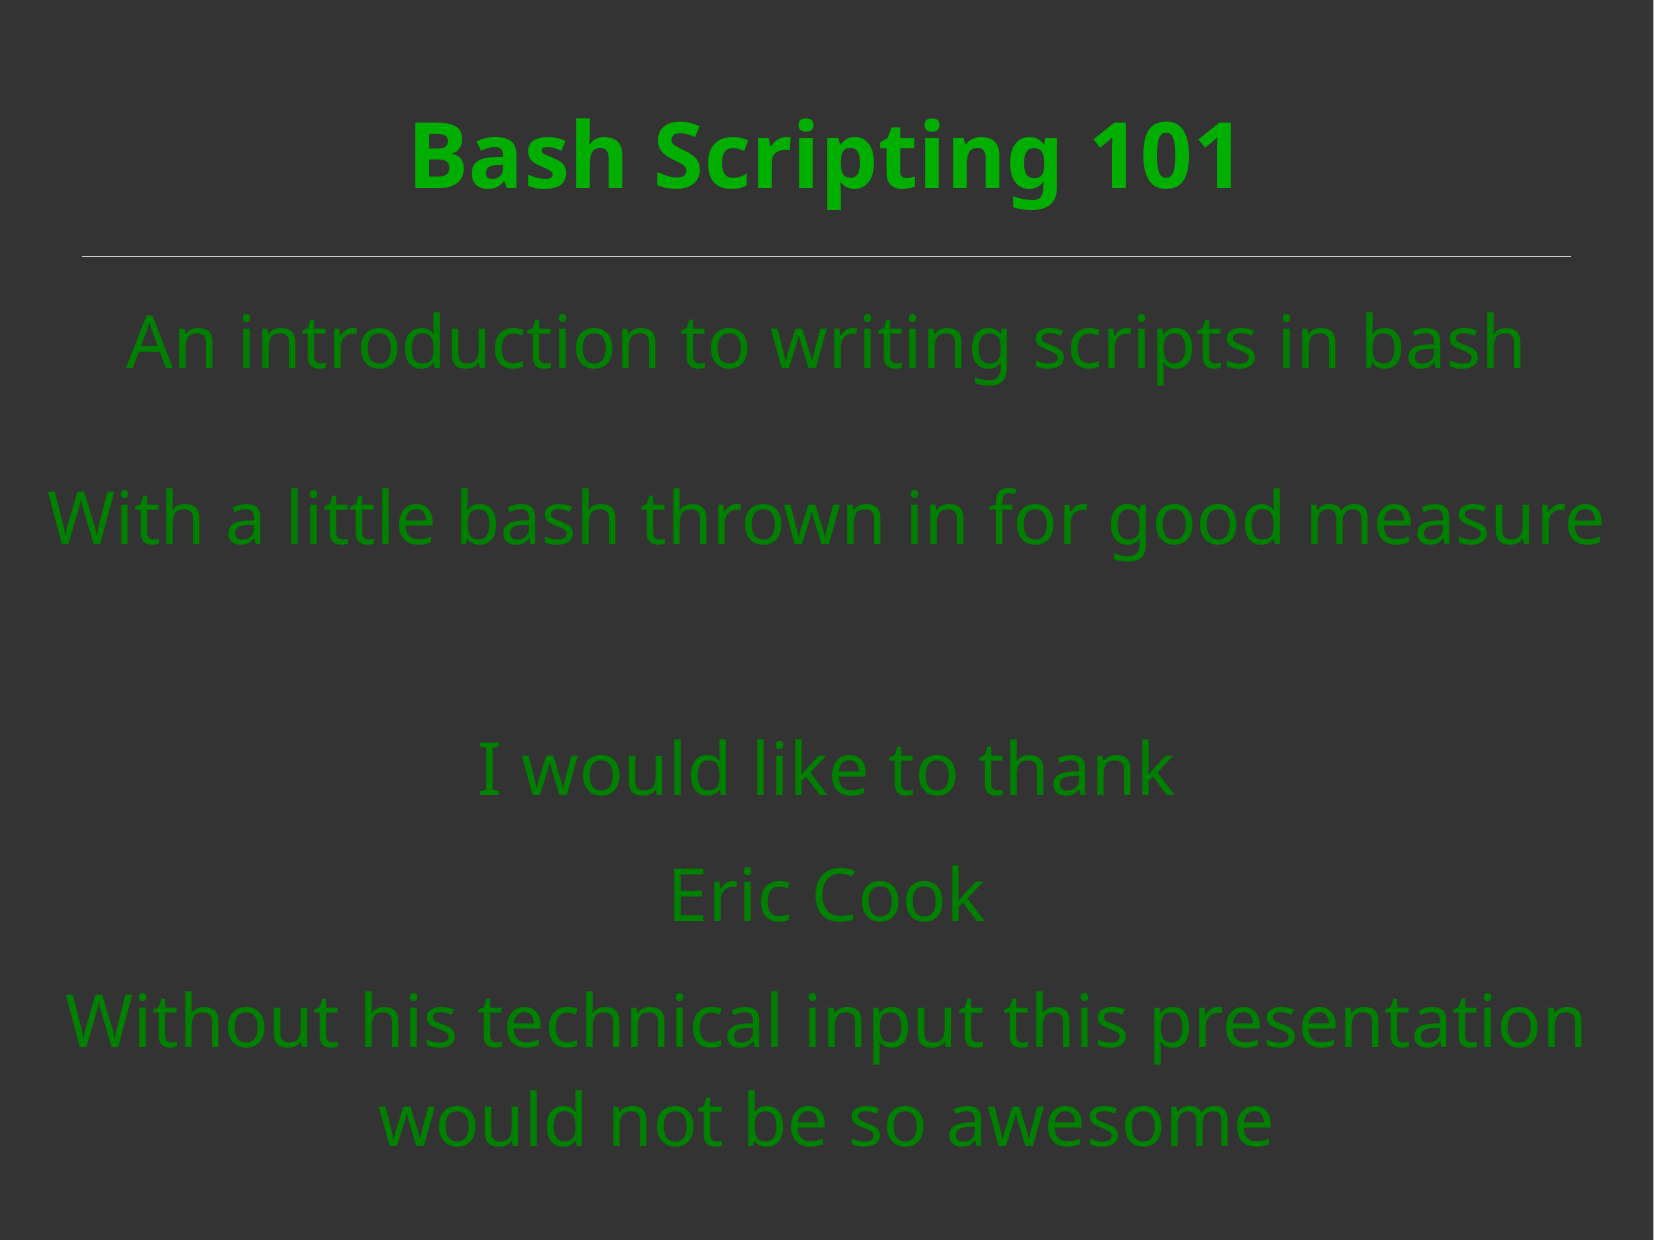

# Bash Scripting 101
An introduction to writing scripts in bash
With a little bash thrown in for good measure
I would like to thank
Eric Cook
Without his technical input this presentation would not be so awesome